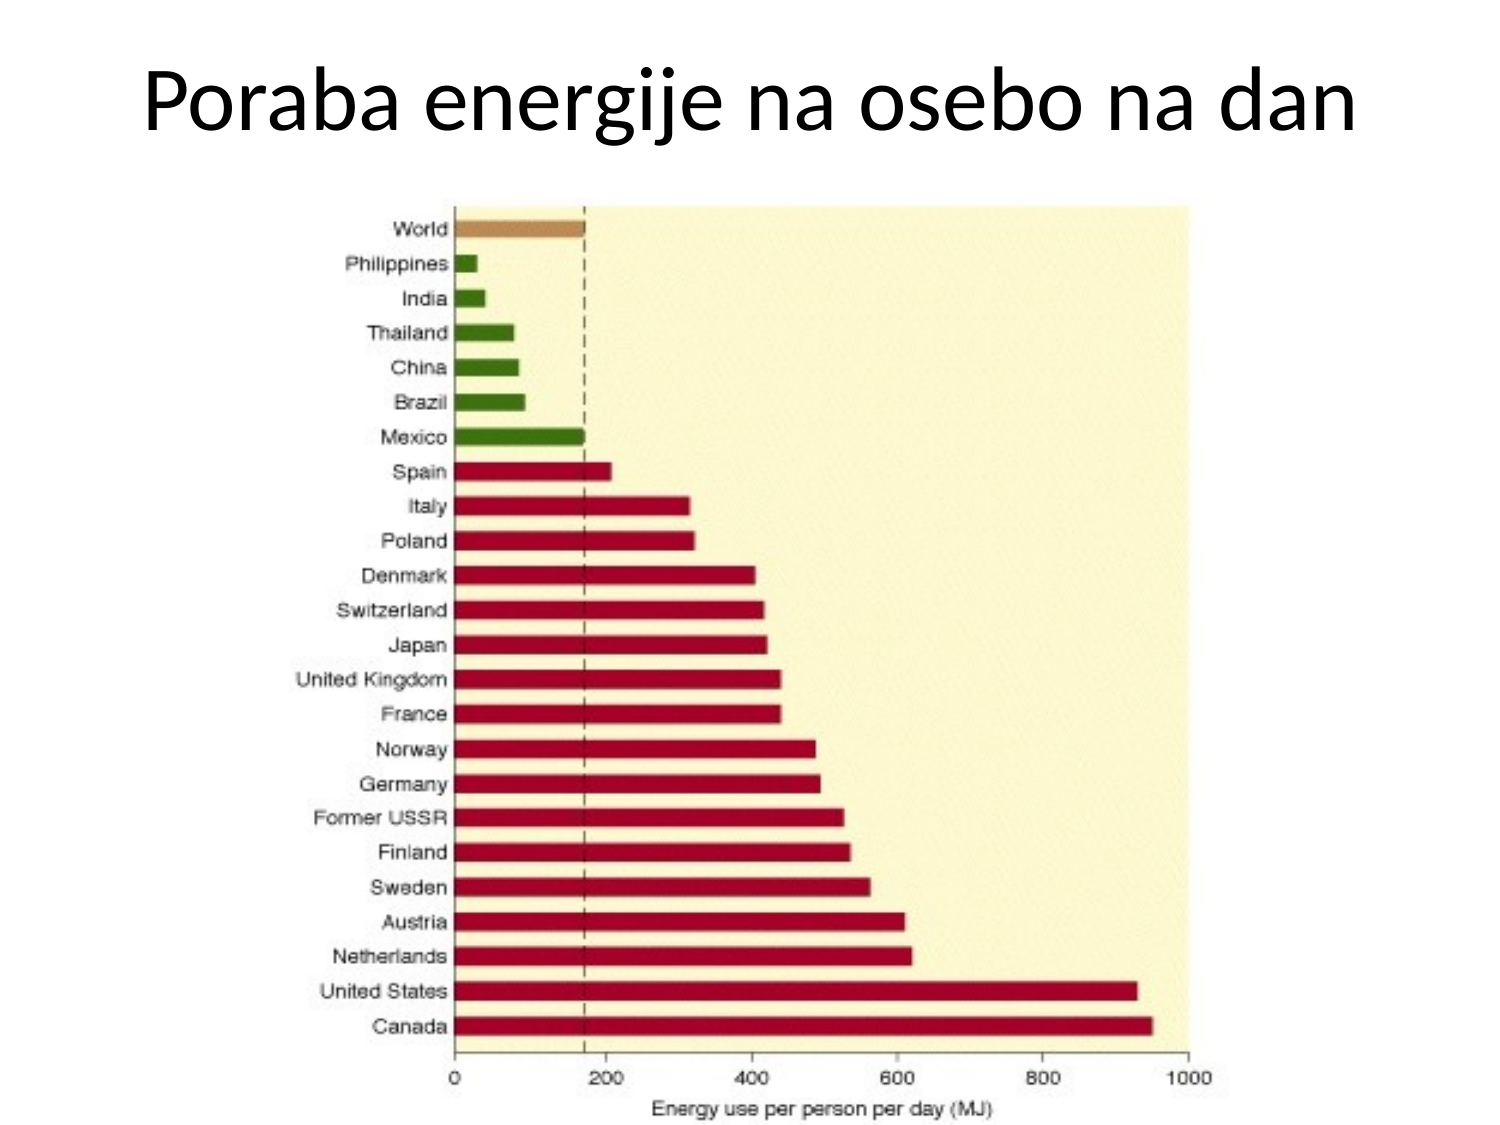

# Poraba energije na osebo na dan